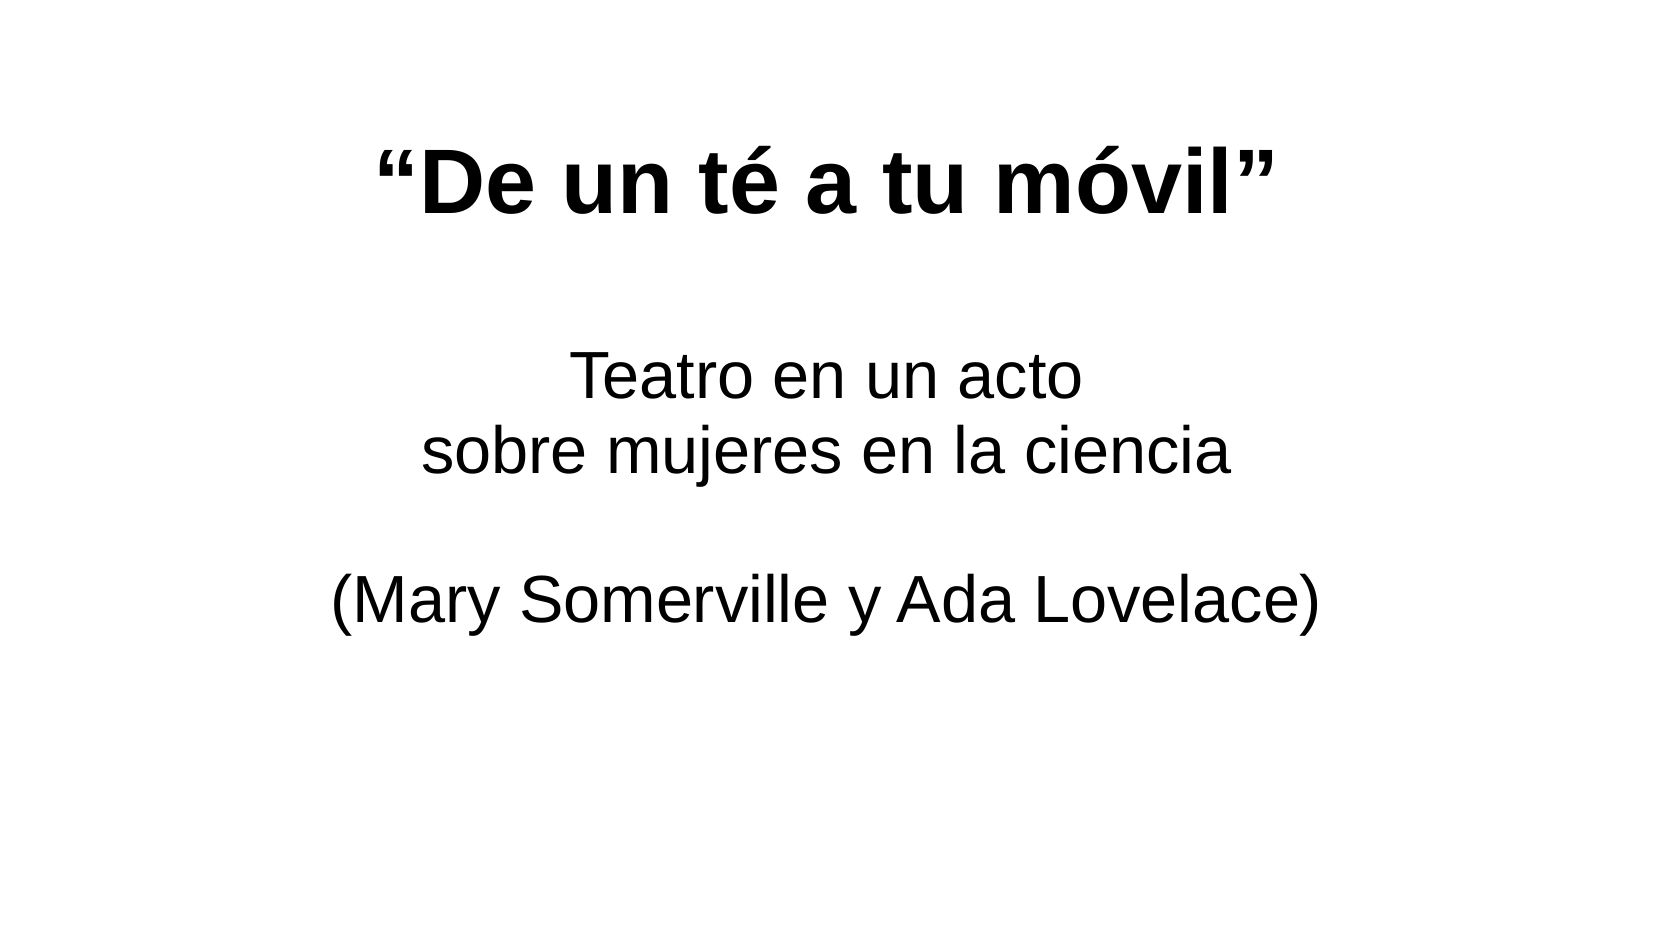

# “De un té a tu móvil”
Teatro en un acto
sobre mujeres en la ciencia
(Mary Somerville y Ada Lovelace)